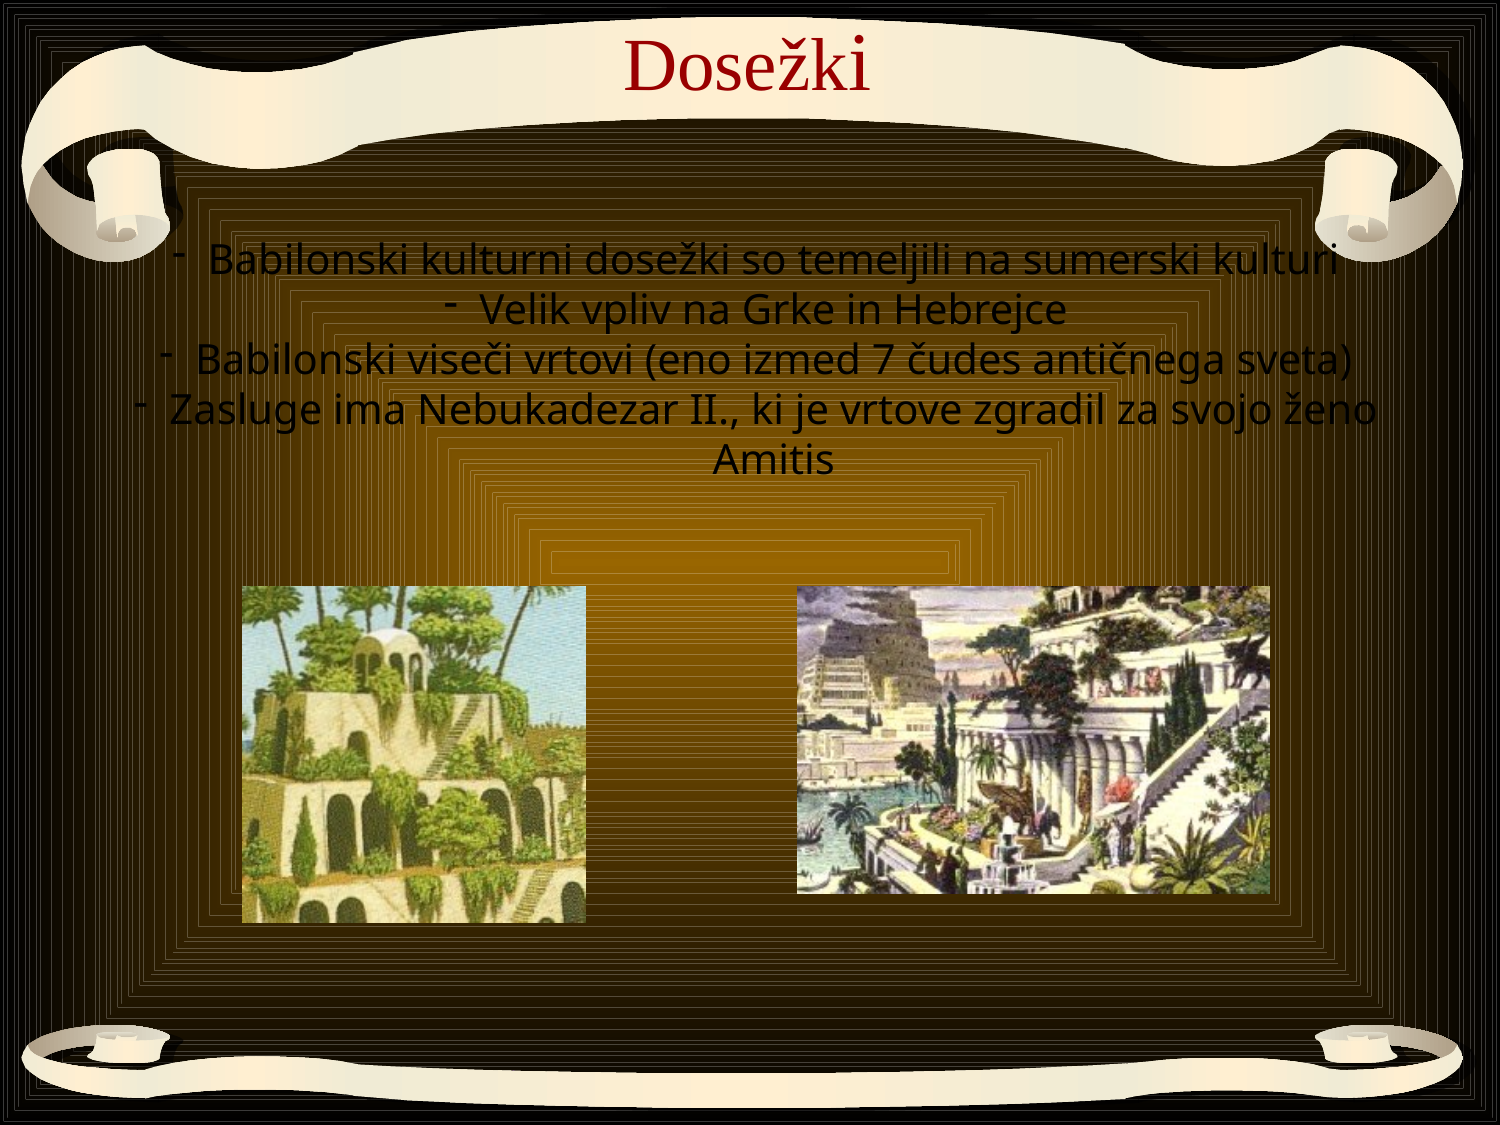

Dosežki
#
Babilonski kulturni dosežki so temeljili na sumerski kulturi
Velik vpliv na Grke in Hebrejce
Babilonski viseči vrtovi (eno izmed 7 čudes antičnega sveta)
Zasluge ima Nebukadezar II., ki je vrtove zgradil za svojo ženo Amitis